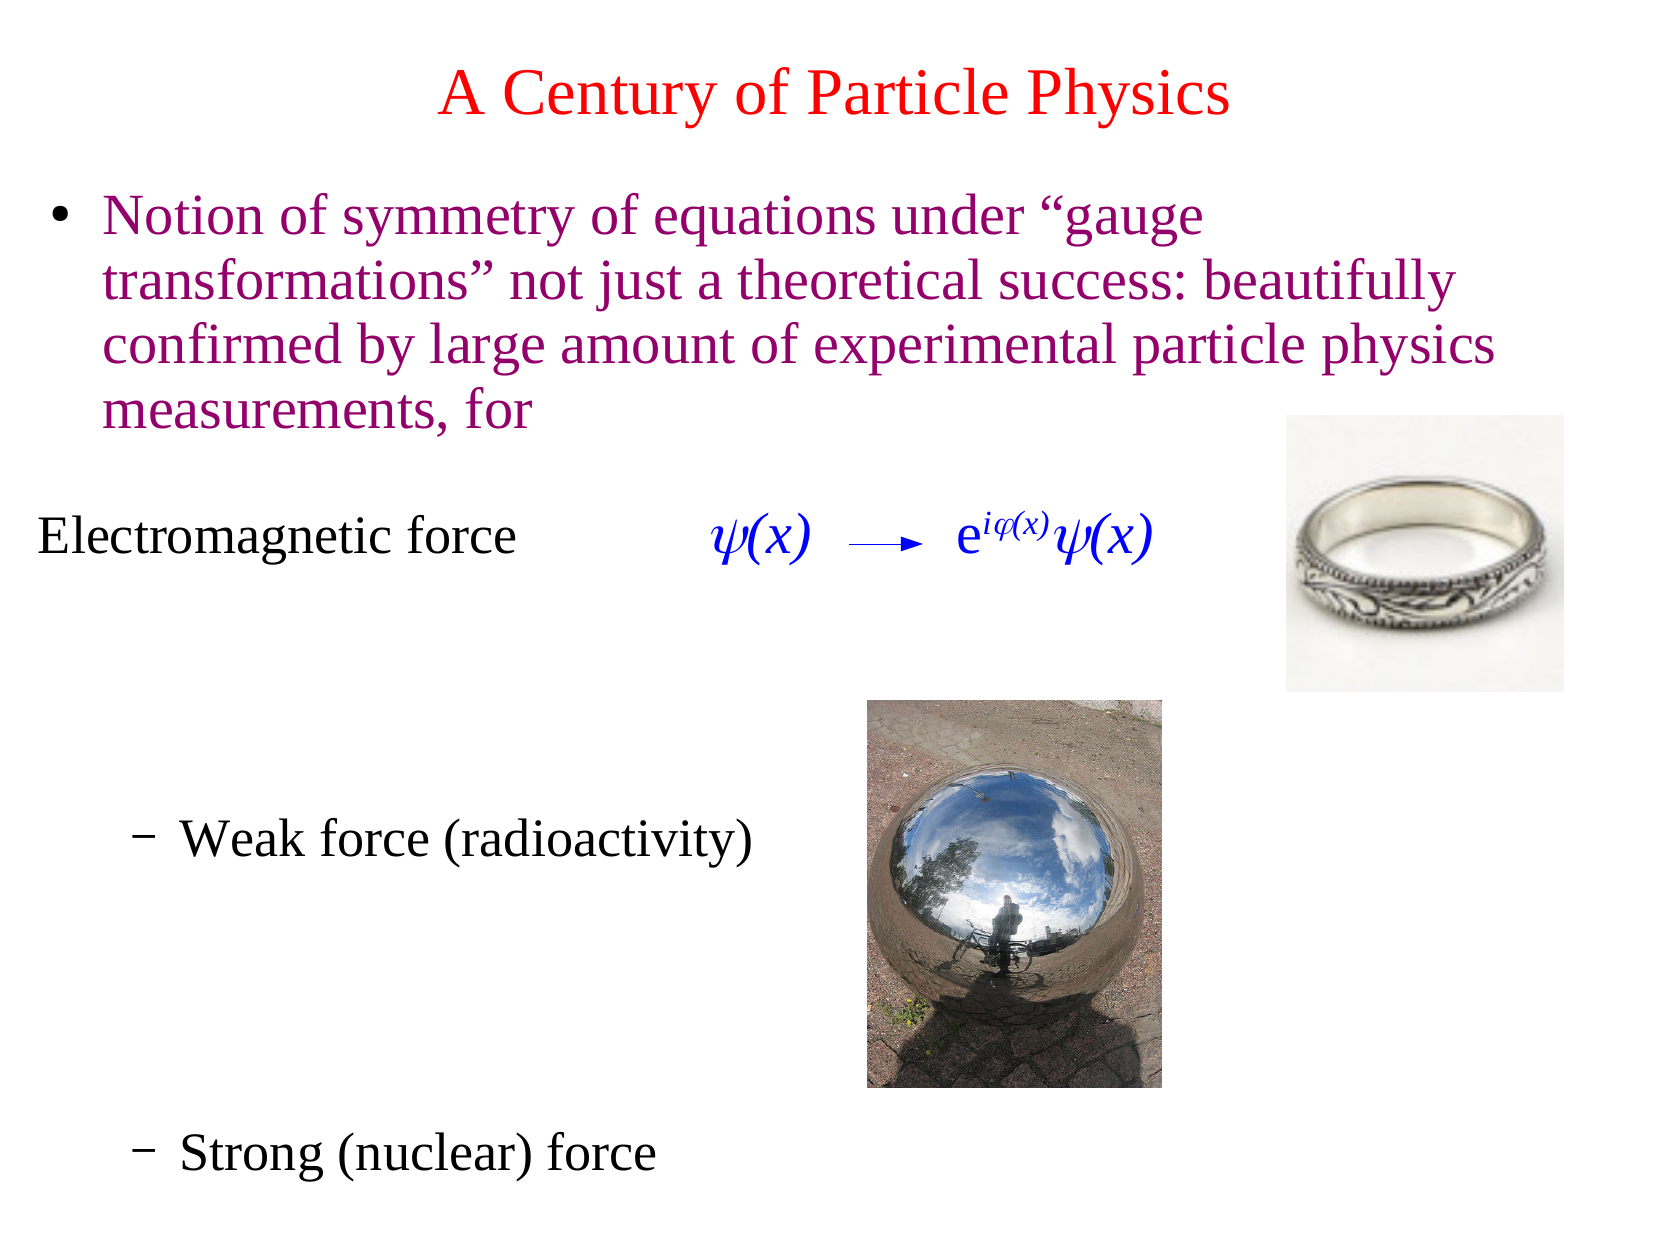

# A Century of Particle Physics
Notion of symmetry of equations under “gauge transformations” not just a theoretical success: beautifully confirmed by large amount of experimental particle physics measurements, for
Electromagnetic force ψ(x) eiφ(x)ψ(x)
Weak force (radioactivity)
Strong (nuclear) force